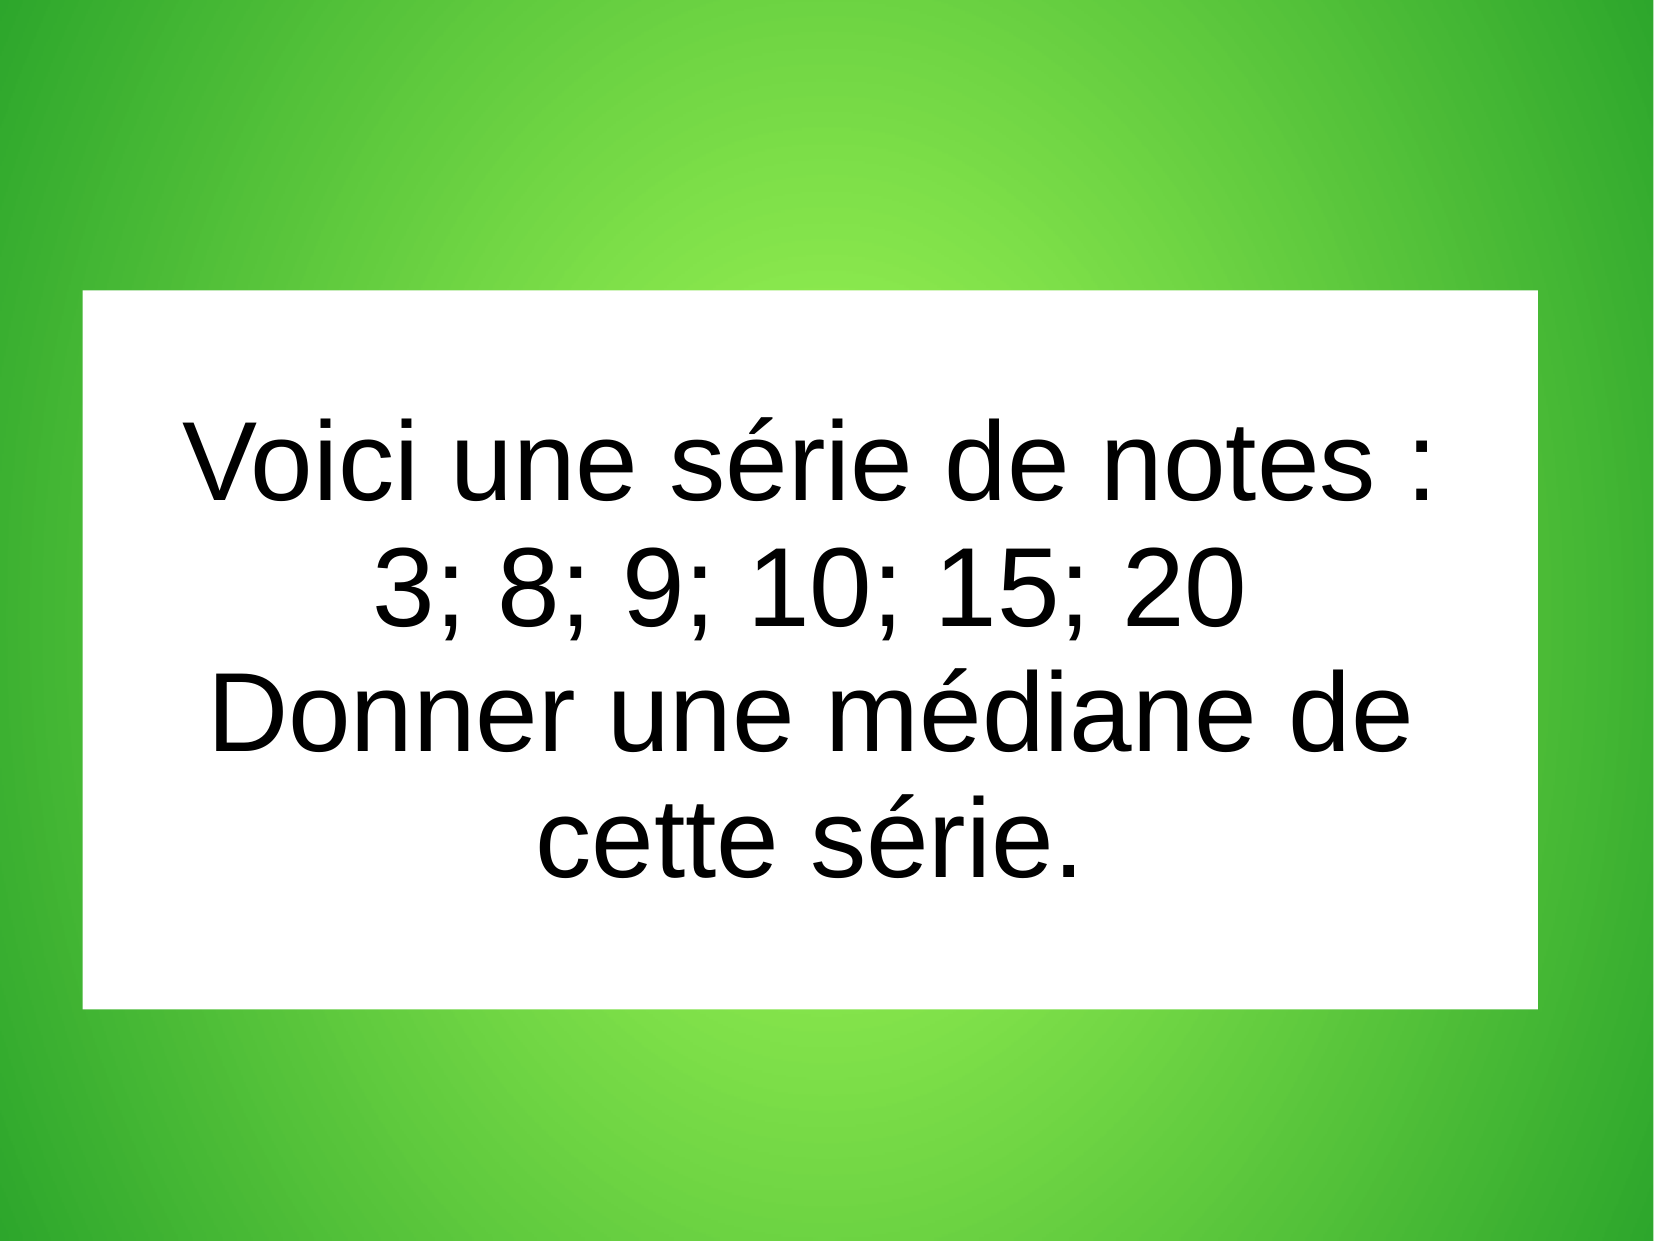

Voici une série de notes :
3; 8; 9; 10; 15; 20
Donner une médiane de cette série.